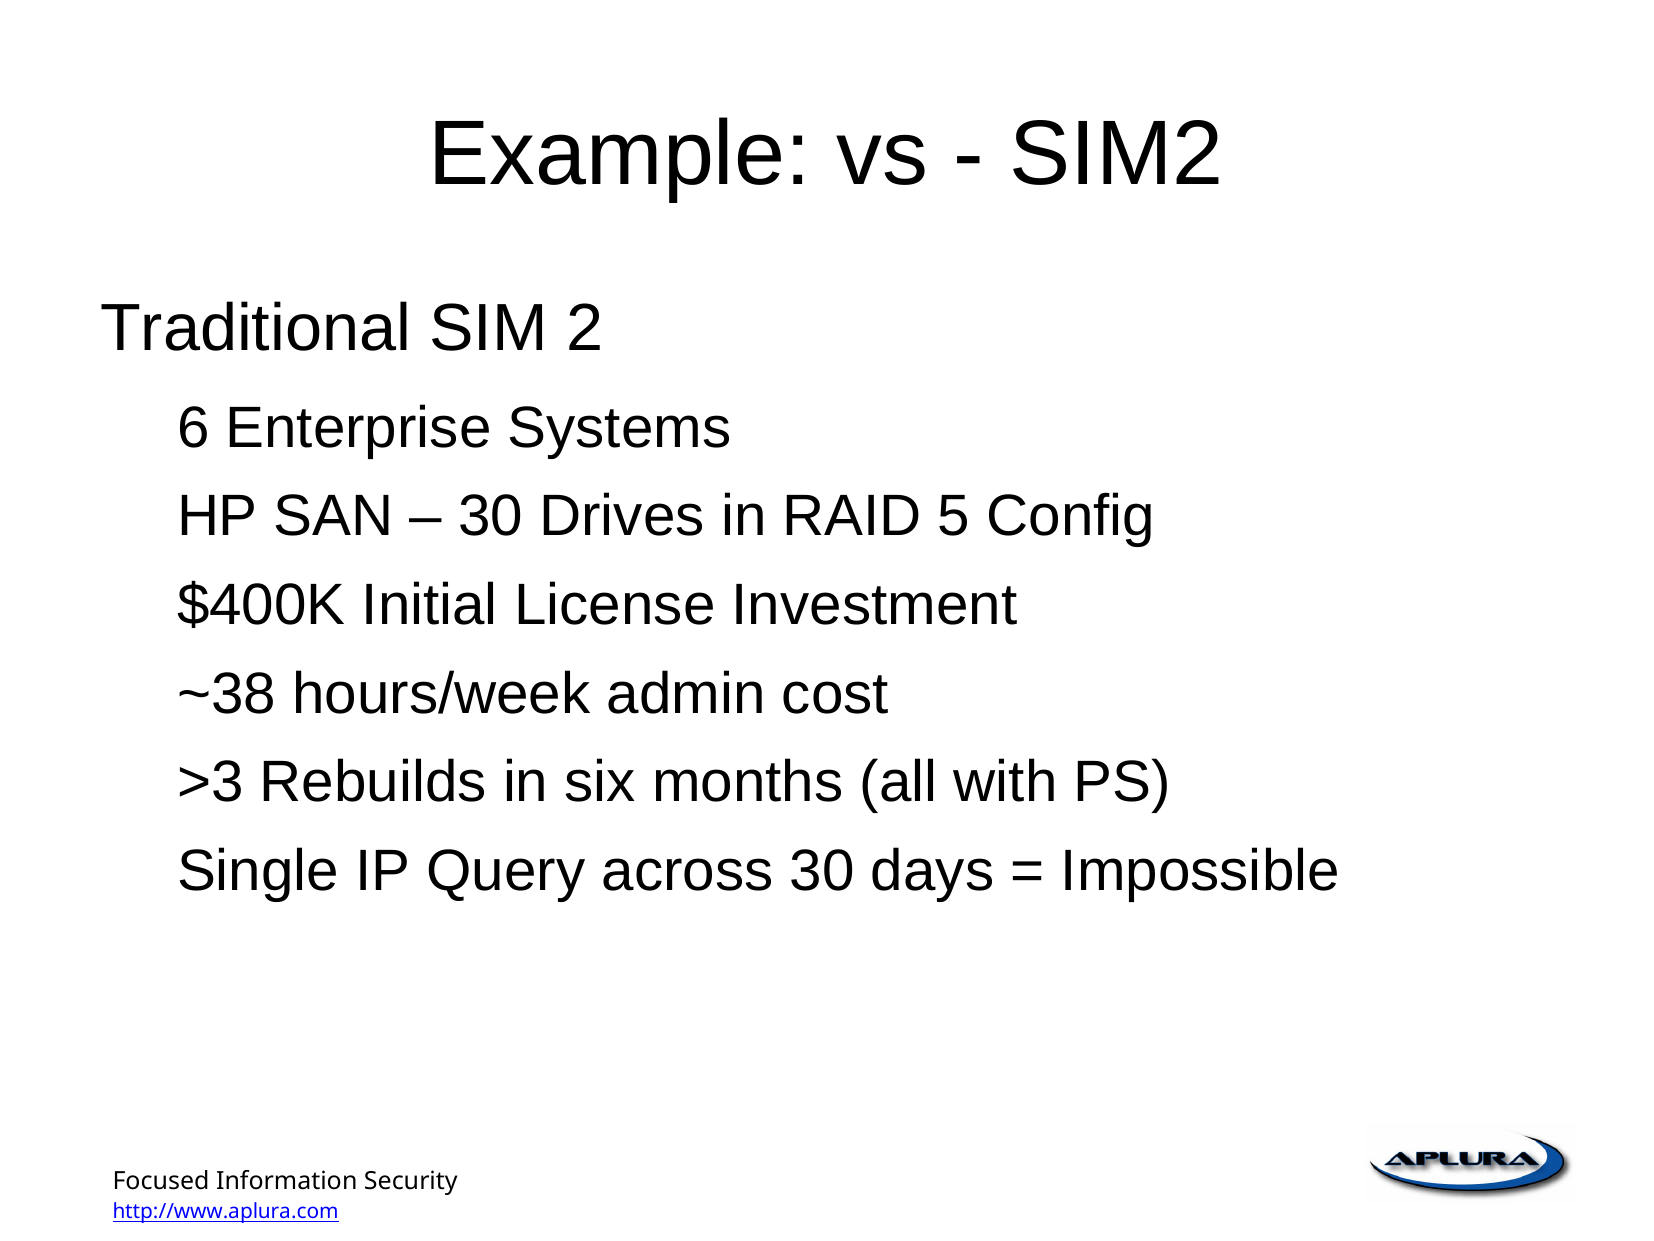

# Example: vs - SIM2
Traditional SIM 2
6 Enterprise Systems
HP SAN – 30 Drives in RAID 5 Config
$400K Initial License Investment
~38 hours/week admin cost
>3 Rebuilds in six months (all with PS)
Single IP Query across 30 days = Impossible